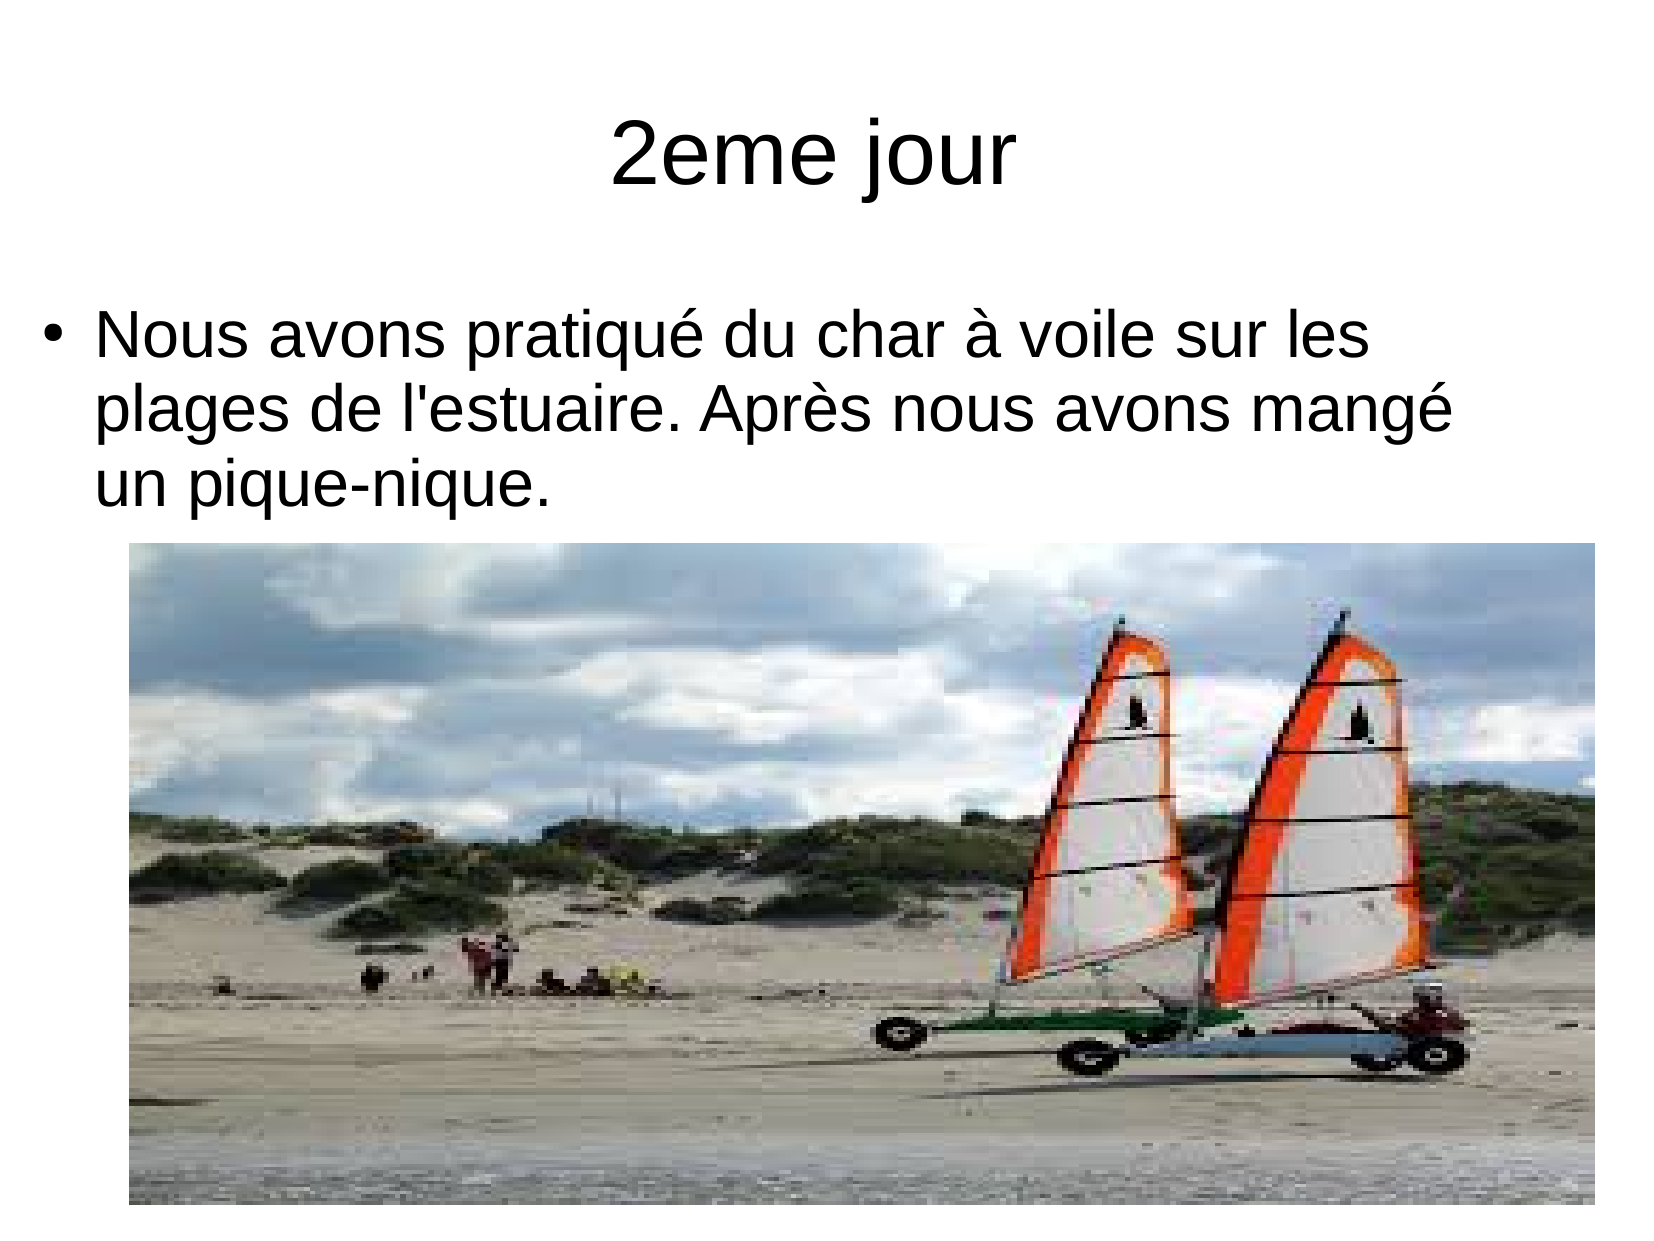

# 2eme jour
Nous avons pratiqué du char à voile sur les plages de l'estuaire. Après nous avons mangé un pique-nique.